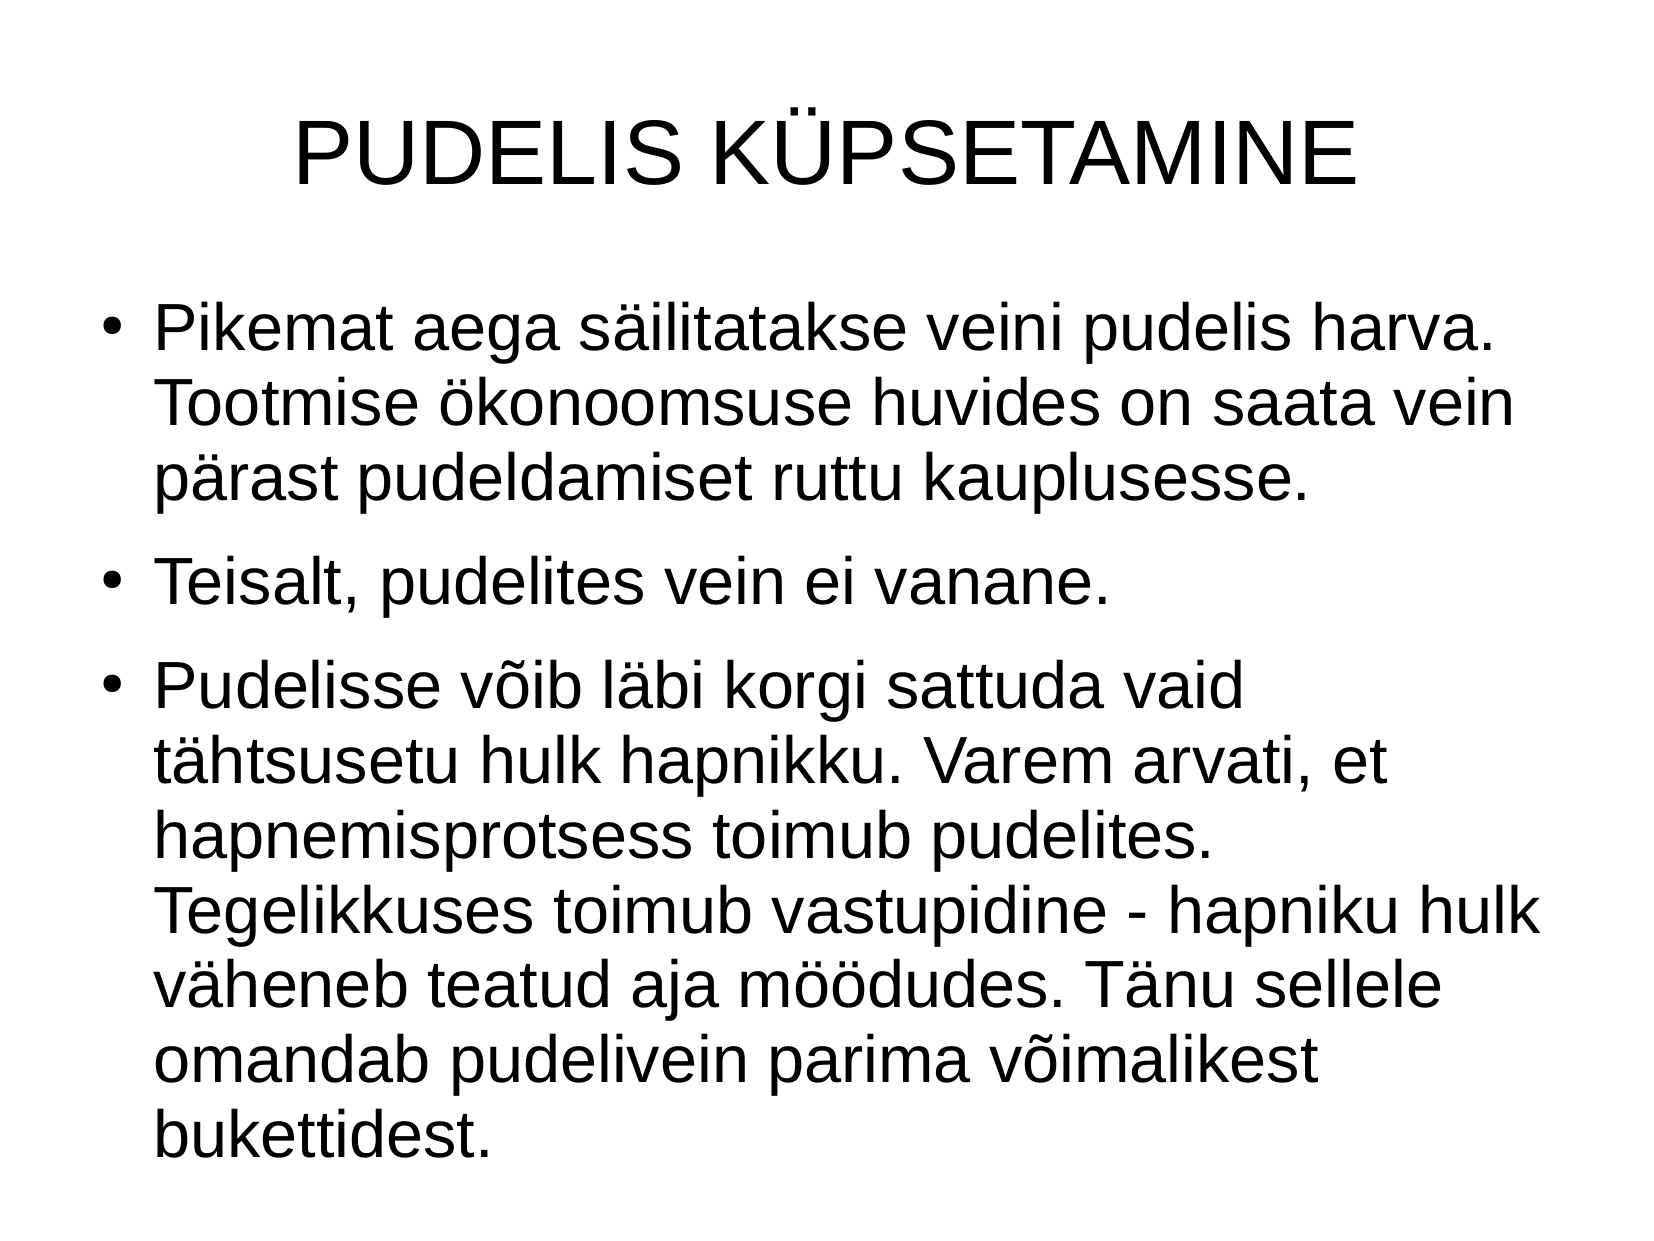

# PUDELIS KÜPSETAMINE
Pikemat aega säilitatakse veini pudelis harva. Tootmise ökonoomsuse huvides on saata vein pärast pudeldamiset ruttu kauplusesse.
Teisalt, pudelites vein ei vanane.
Pudelisse võib läbi korgi sattuda vaid tähtsusetu hulk hapnikku. Varem arvati, et hapnemisprotsess toimub pudelites. Tegelikkuses toimub vastupidine - hapniku hulk väheneb teatud aja möödudes. Tänu sellele omandab pudelivein parima võimalikest bukettidest.